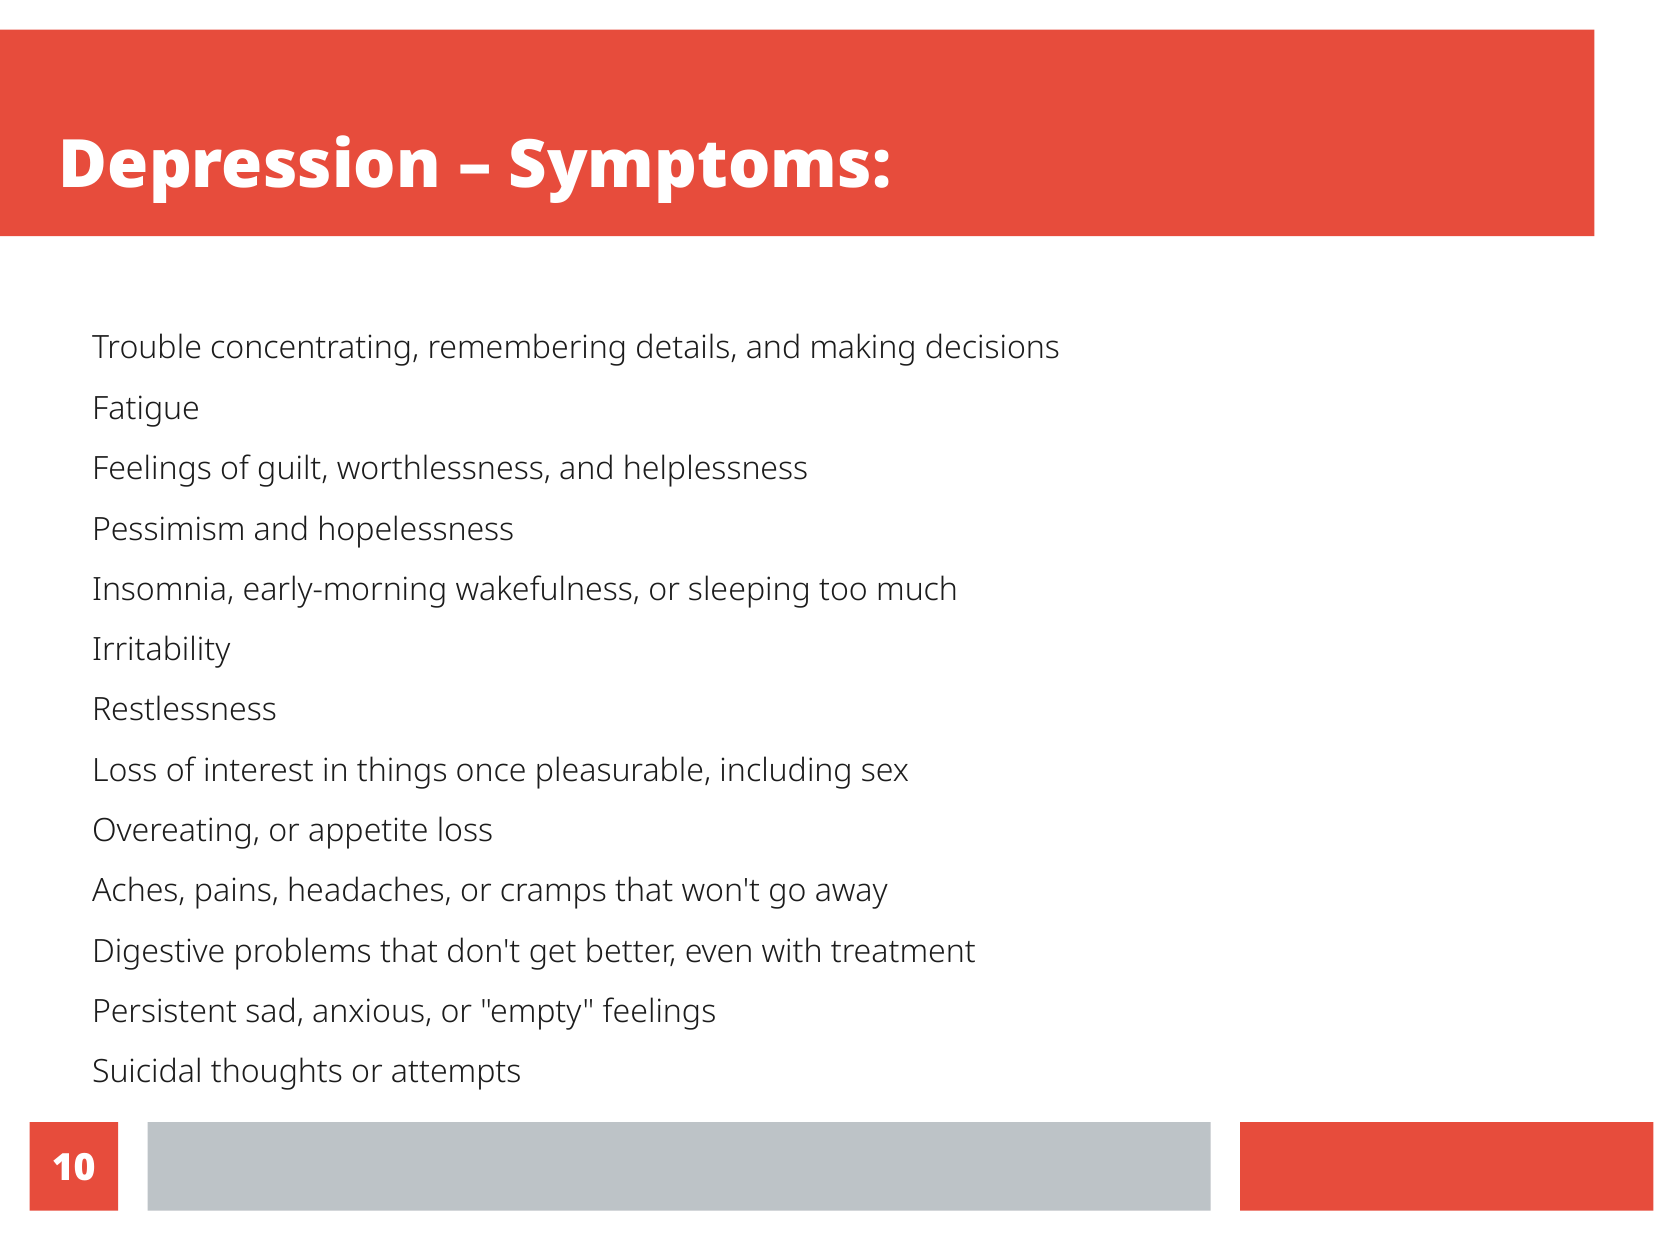

# Depression – Symptoms:
Trouble concentrating, remembering details, and making decisions
Fatigue
Feelings of guilt, worthlessness, and helplessness
Pessimism and hopelessness
Insomnia, early-morning wakefulness, or sleeping too much
Irritability
Restlessness
Loss of interest in things once pleasurable, including sex
Overeating, or appetite loss
Aches, pains, headaches, or cramps that won't go away
Digestive problems that don't get better, even with treatment
Persistent sad, anxious, or "empty" feelings
Suicidal thoughts or attempts
10